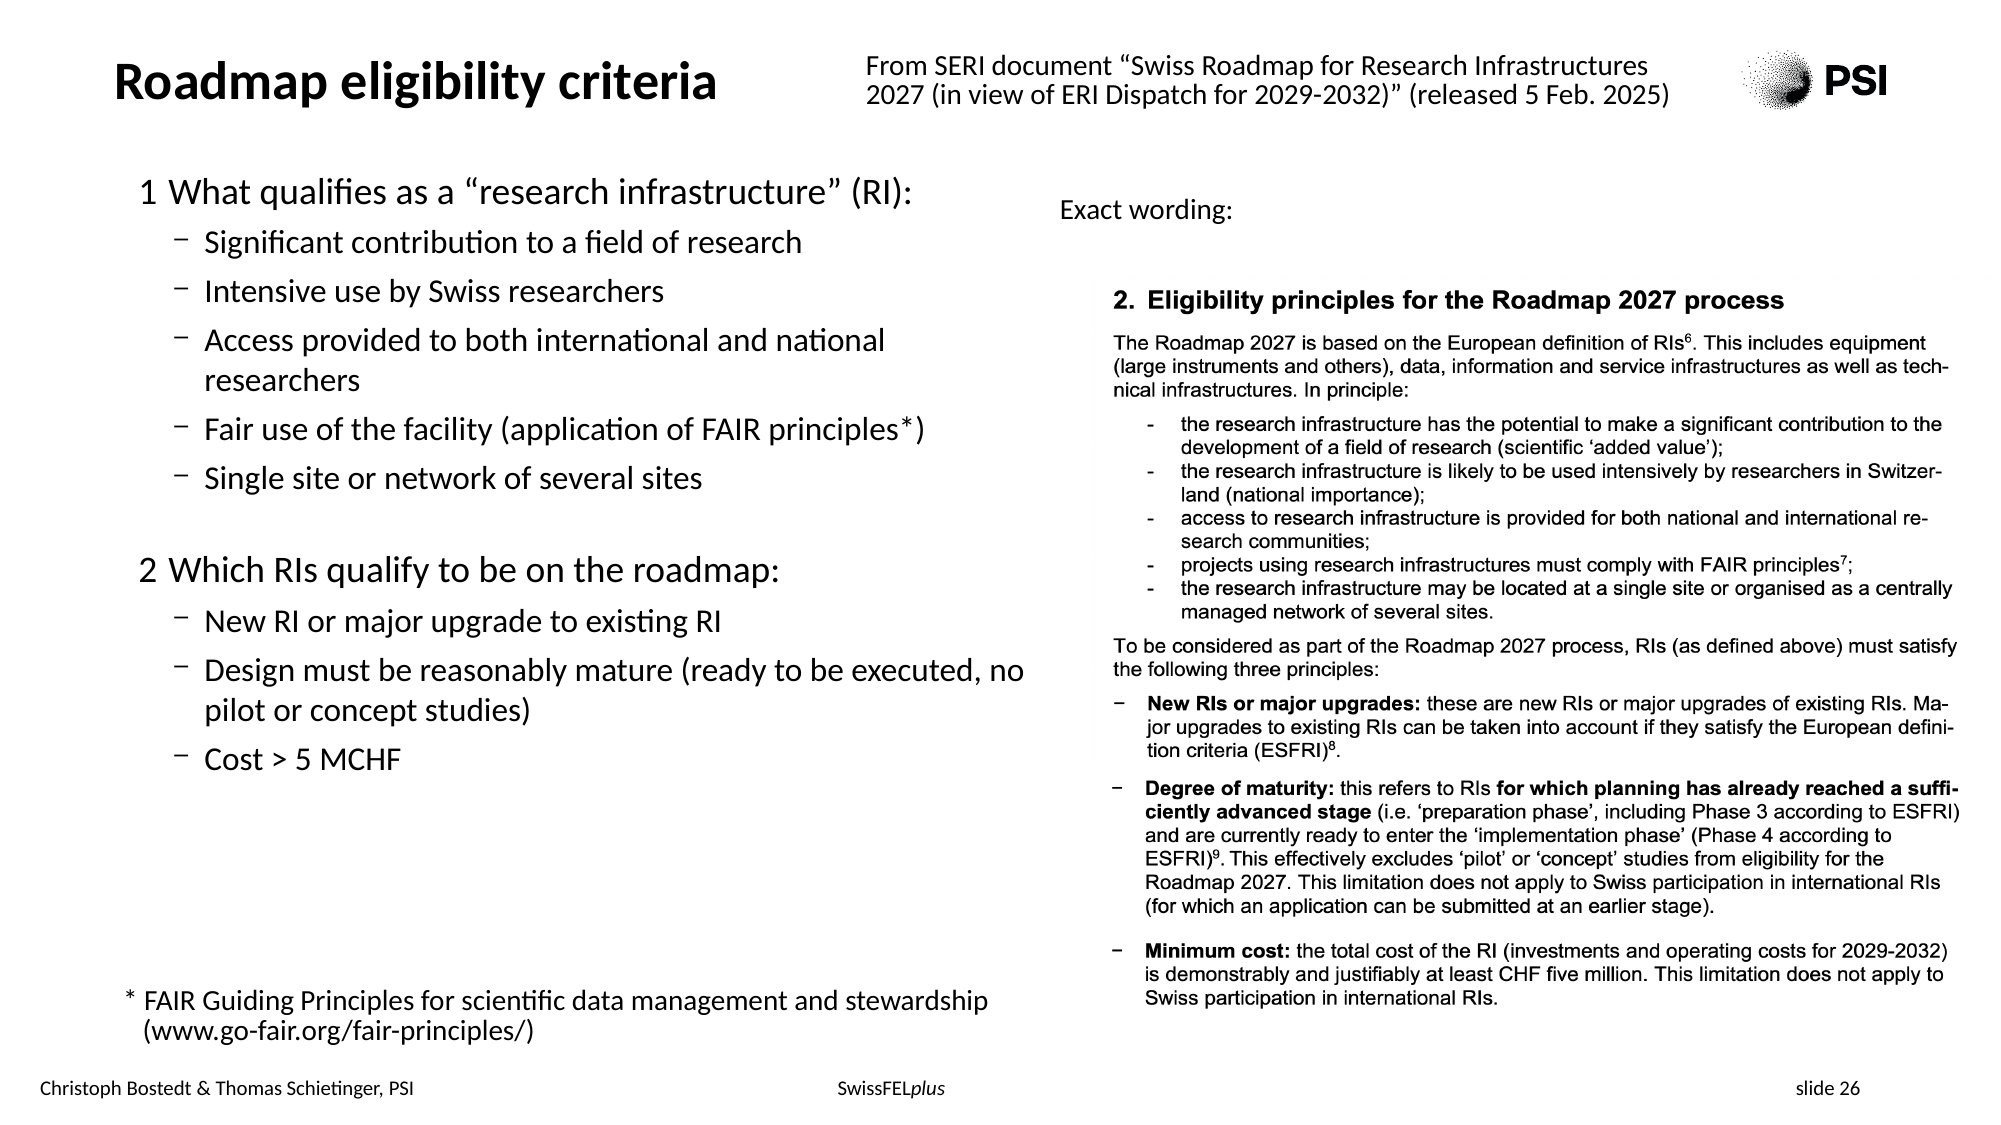

# Roadmap eligibility criteria
From SERI document “Swiss Roadmap for Research Infrastructures 2027 (in view of ERI Dispatch for 2029-2032)” (released 5 Feb. 2025)
What qualifies as a “research infrastructure” (RI):
Significant contribution to a field of research
Intensive use by Swiss researchers
Access provided to both international and national researchers
Fair use of the facility (application of FAIR principles*)
Single site or network of several sites
Which RIs qualify to be on the roadmap:
New RI or major upgrade to existing RI
Design must be reasonably mature (ready to be executed, no pilot or concept studies)
Cost > 5 MCHF
Exact wording:
* FAIR Guiding Principles for scientific data management and stewardship
 (www.go-fair.org/fair-principles/)
PSI Center for Accelerator Science and Engineering
26